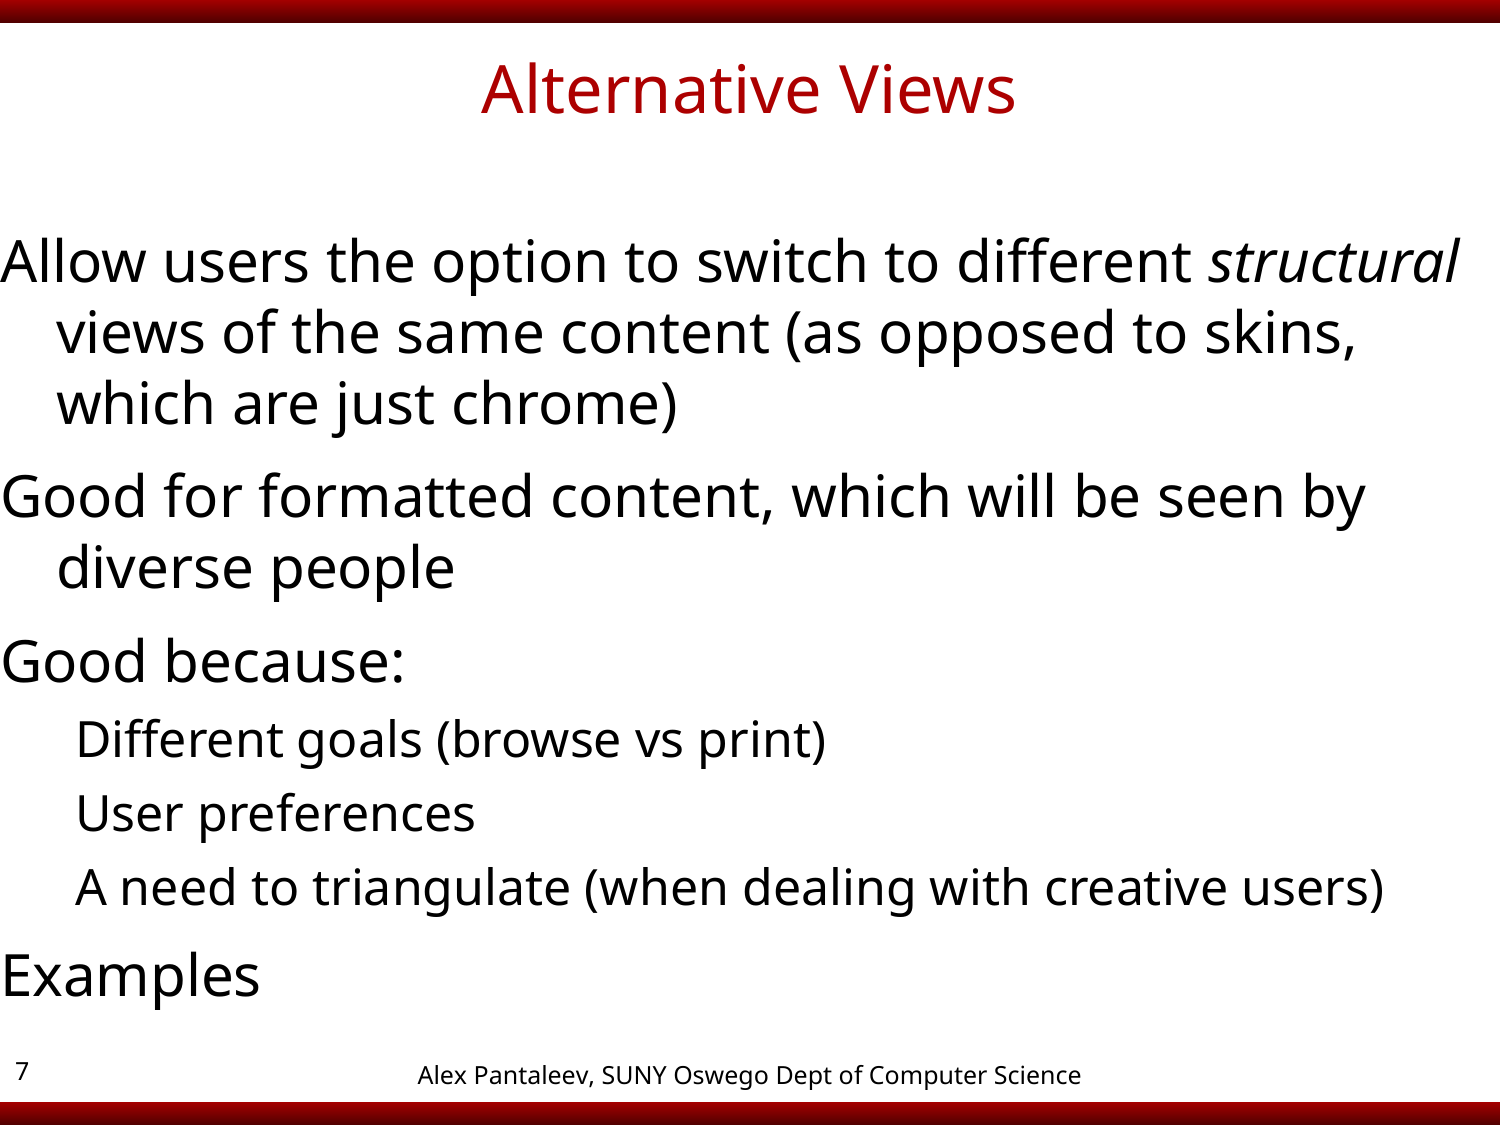

# Alternative Views
Allow users the option to switch to different structural views of the same content (as opposed to skins, which are just chrome)
Good for formatted content, which will be seen by diverse people
Good because:
Different goals (browse vs print)
User preferences
A need to triangulate (when dealing with creative users)
Examples
7